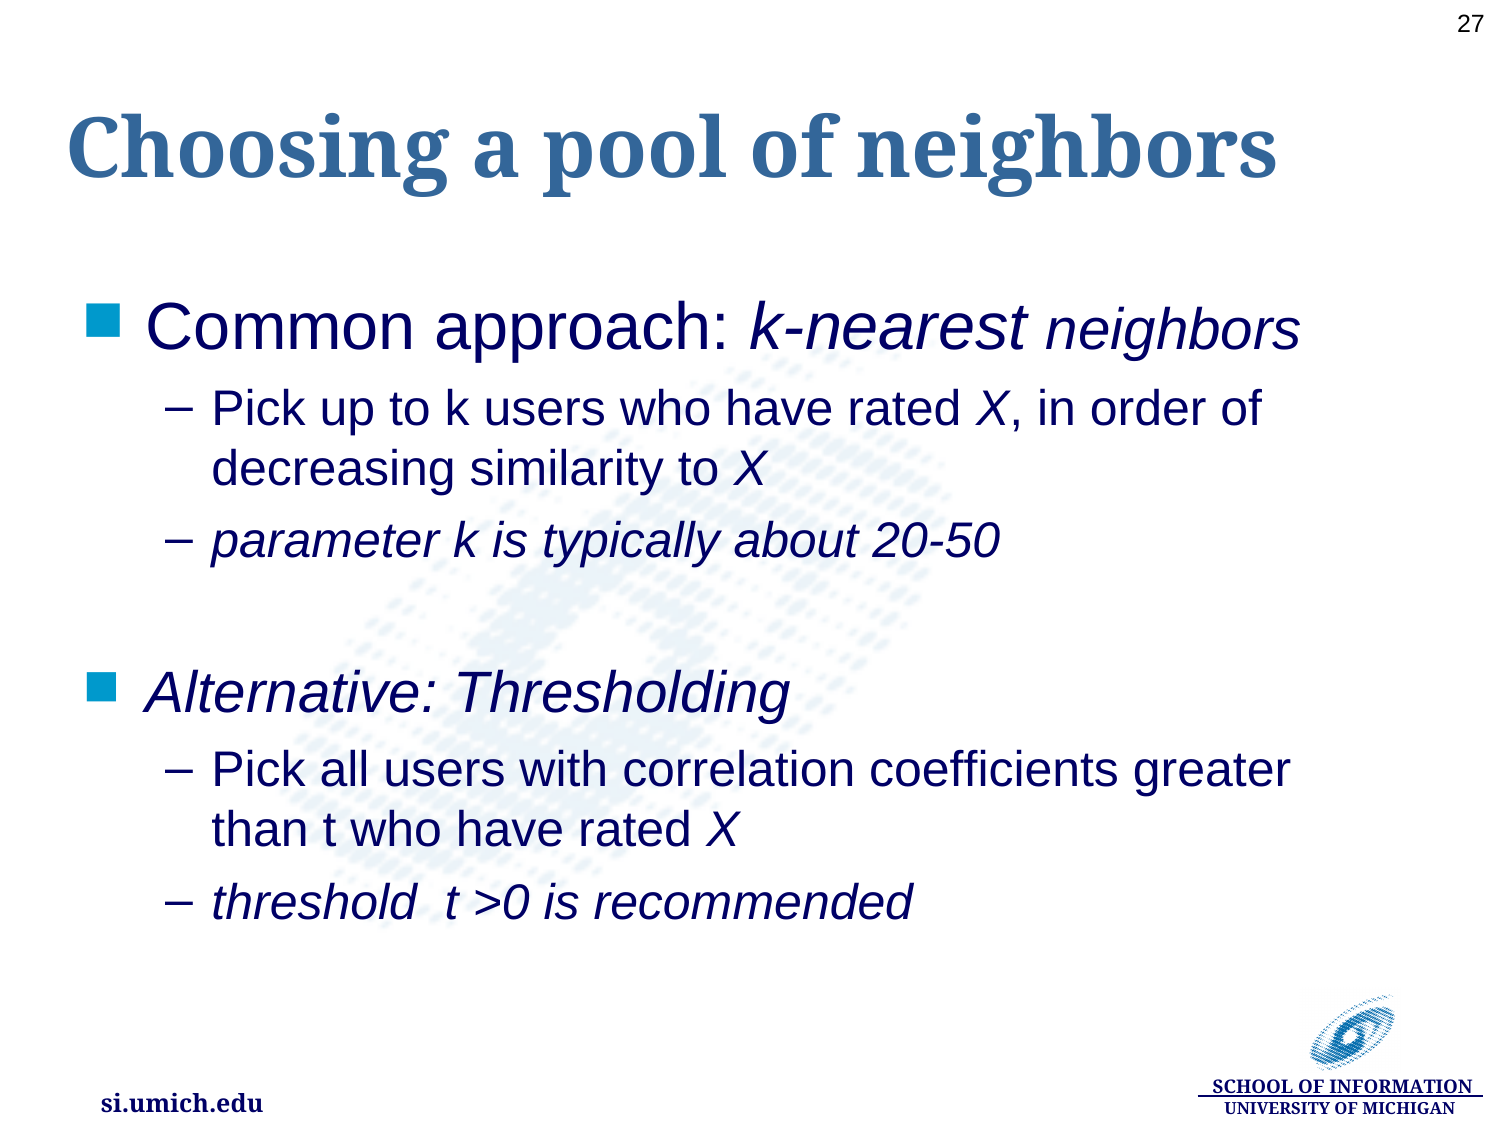

# Choosing a pool of neighbors
Common approach: k-nearest neighbors
Pick up to k users who have rated X, in order of decreasing similarity to X
parameter k is typically about 20-50
Alternative: Thresholding
Pick all users with correlation coefficients greater than t who have rated X
threshold t >0 is recommended